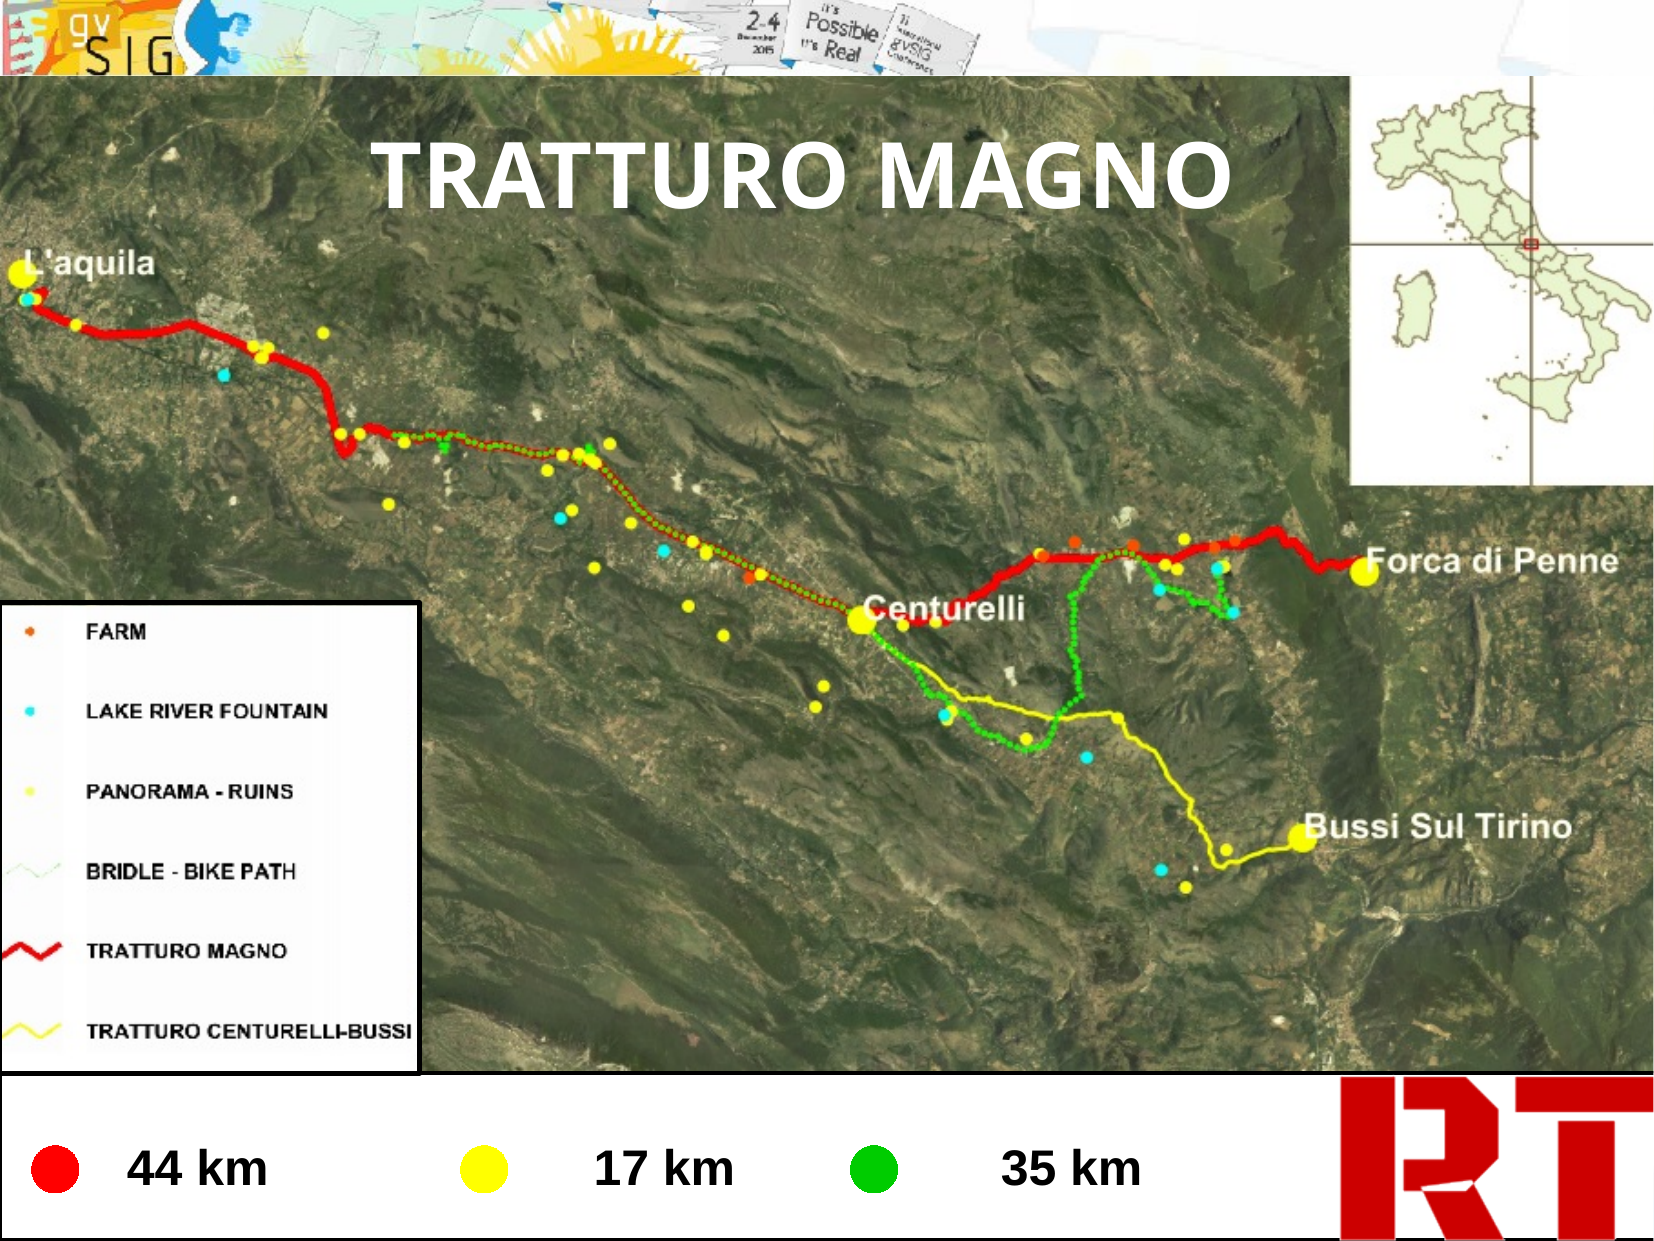

# TRATTURO MAGNO
44 km
17 km
35 km